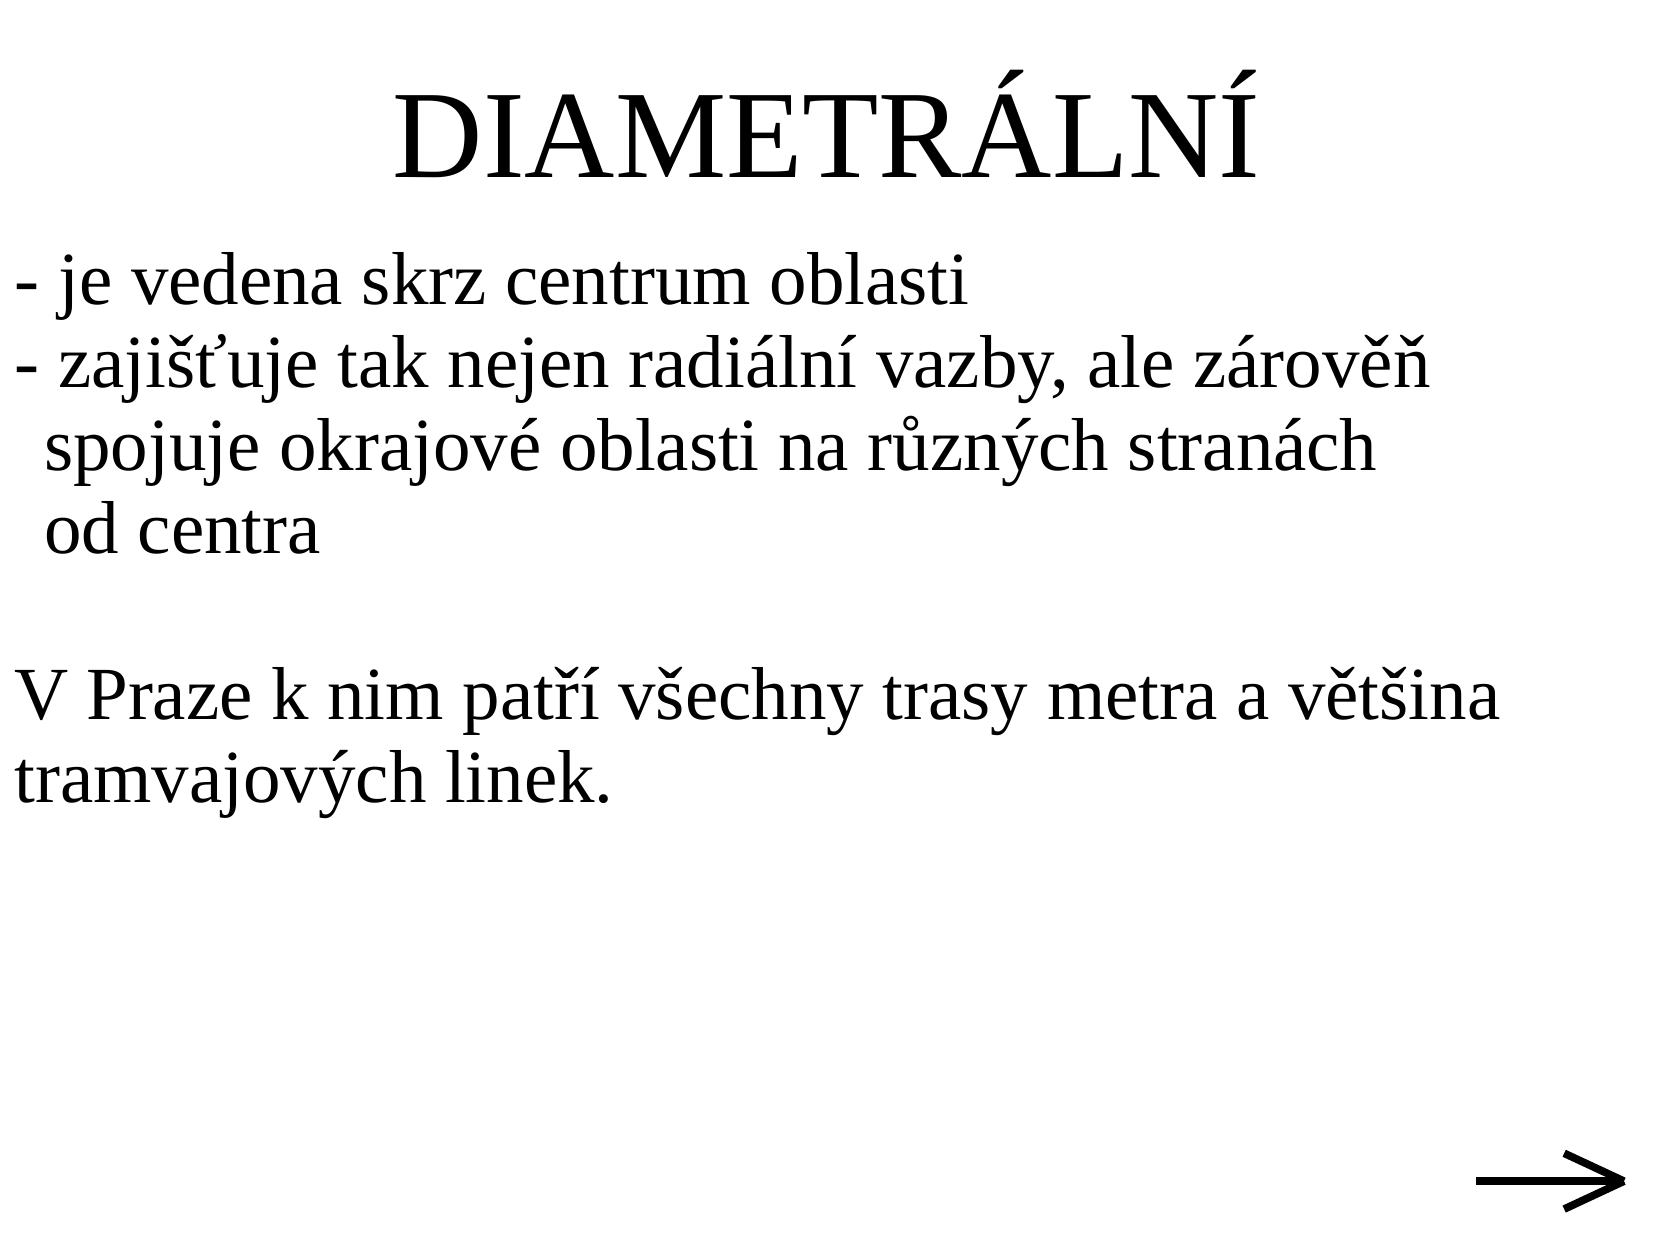

DIAMETRÁLNÍ
- je vedena skrz centrum oblasti
- zajišťuje tak nejen radiální vazby, ale zárověň spojuje okrajové oblasti na různých stranách od centra
V Praze k nim patří všechny trasy metra a většina tramvajových linek.